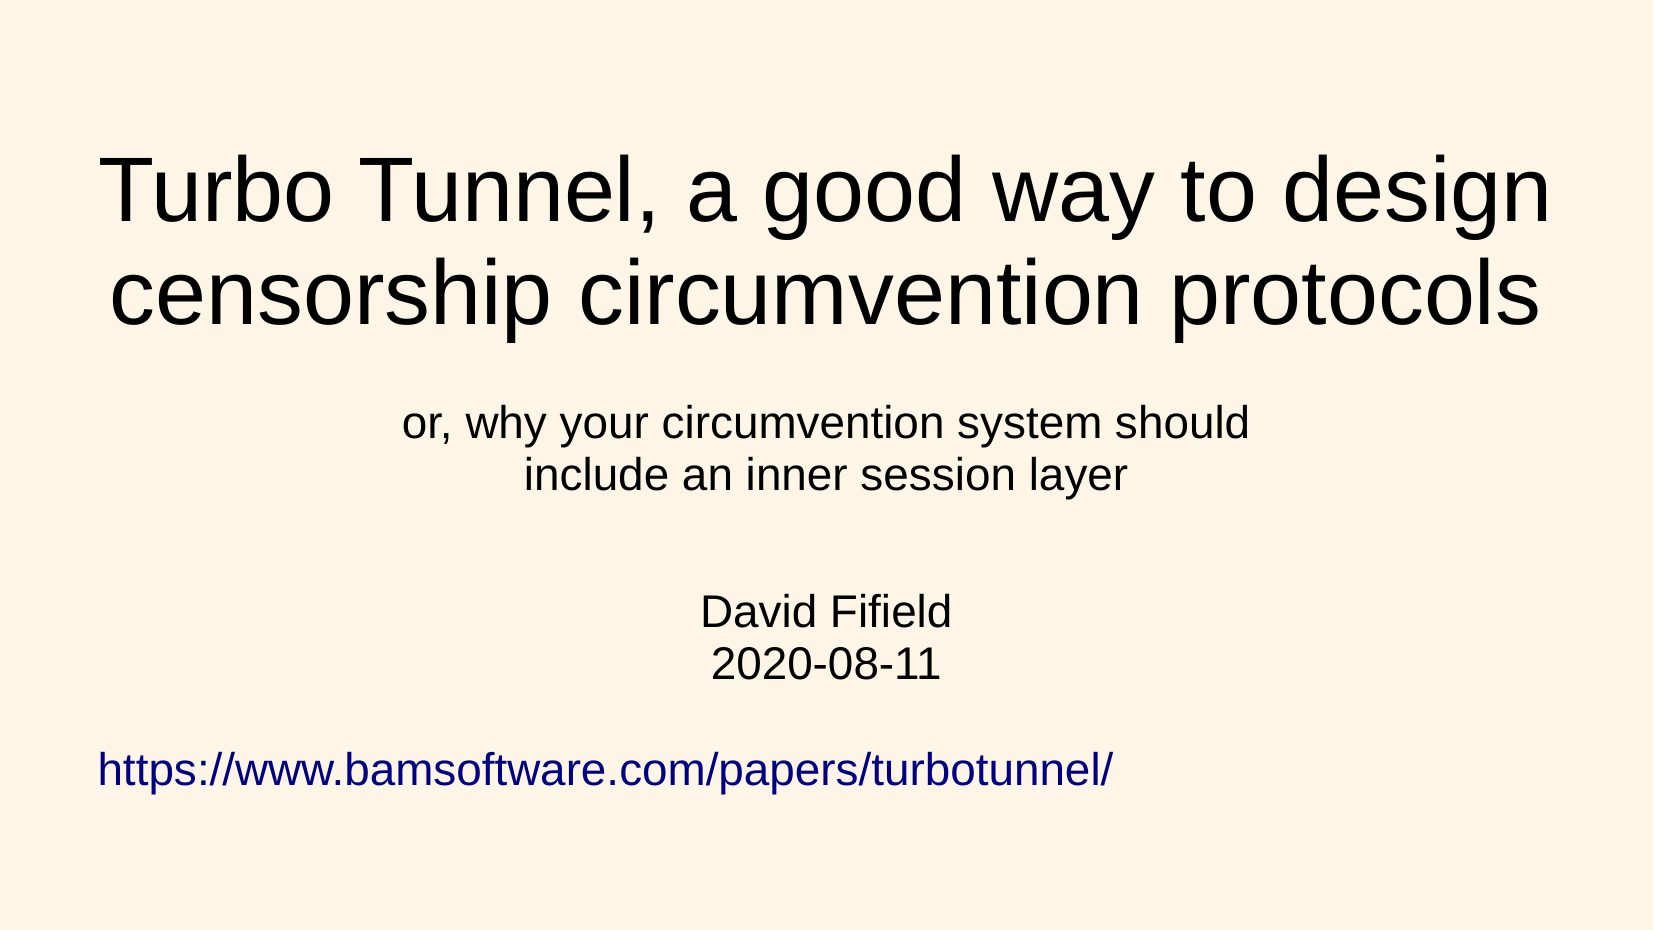

# Turbo Tunnel, a good way to design censorship circumvention protocols
or, why your circumvention system should
include an inner session layer
David Fifield
2020-08-11
https://www.bamsoftware.com/papers/turbotunnel/